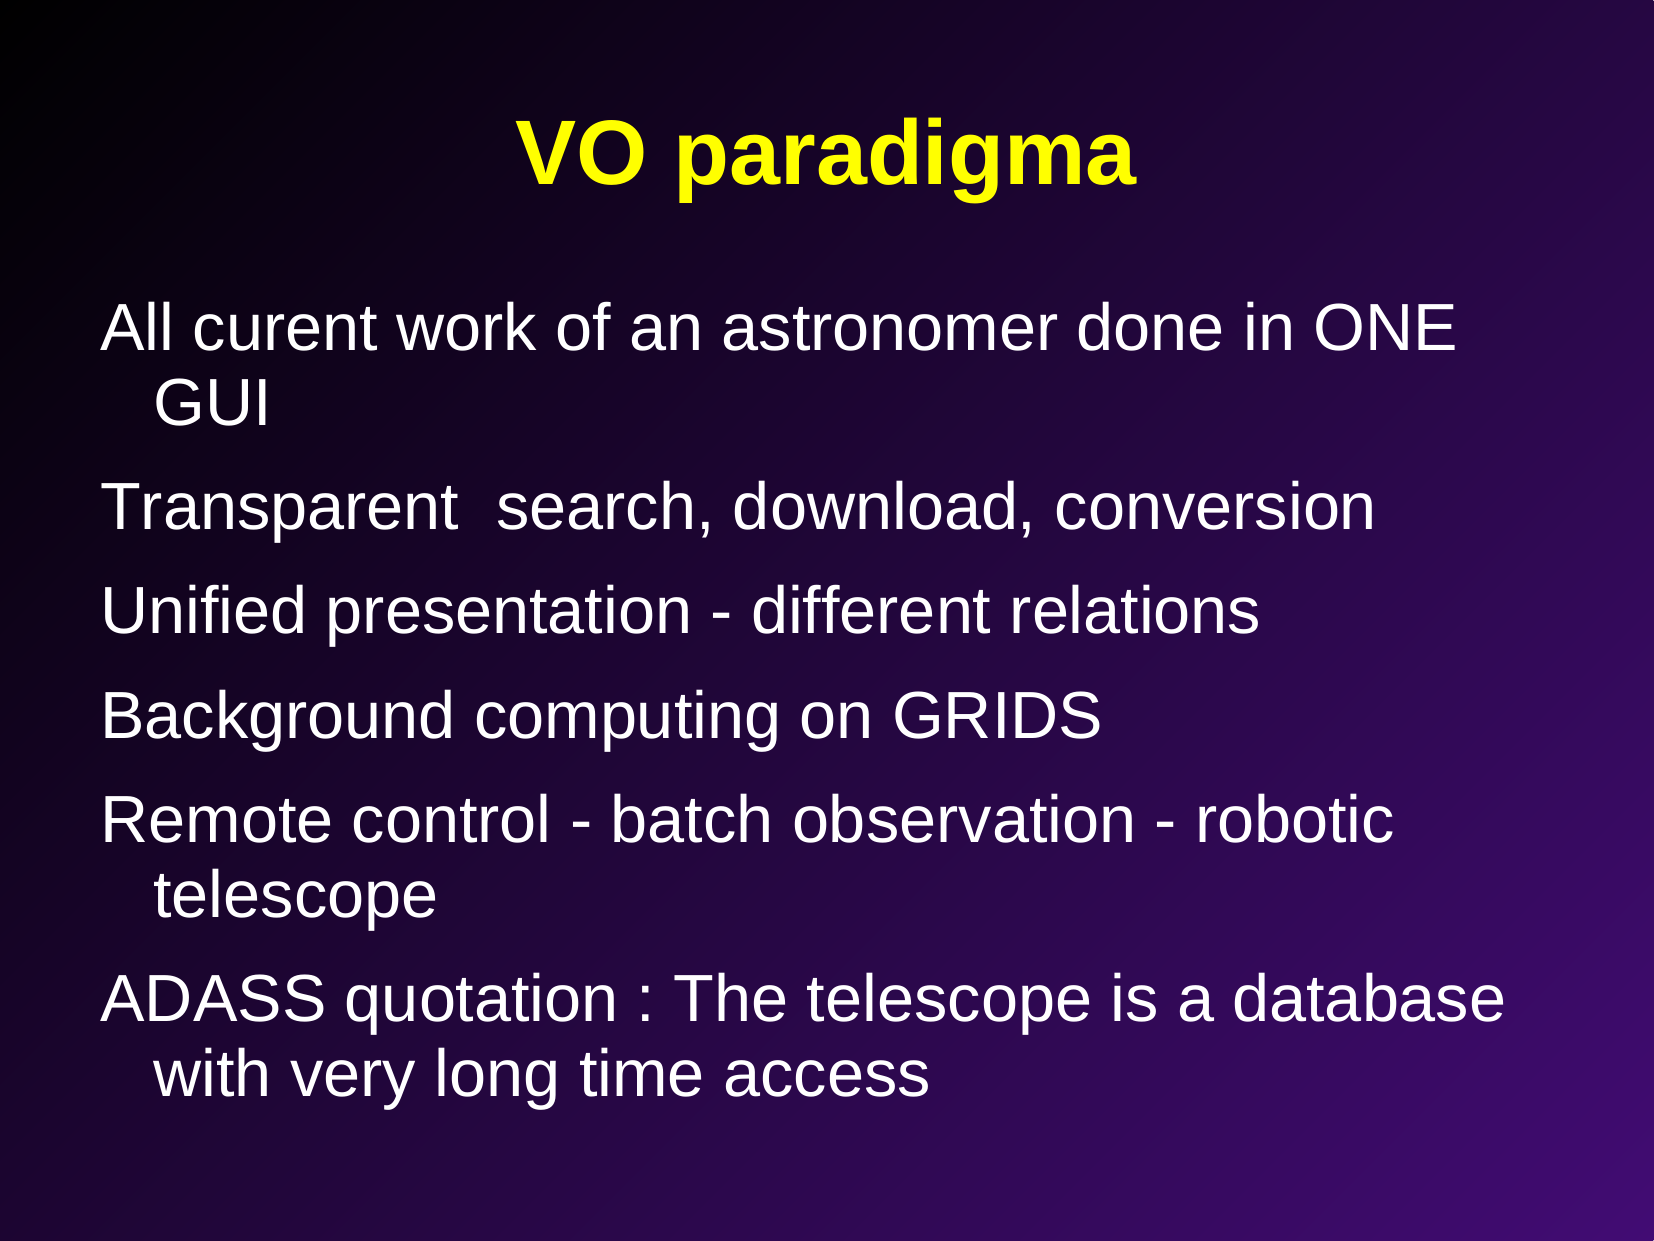

# VO paradigma
All curent work of an astronomer done in ONE GUI
Transparent search, download, conversion
Unified presentation - different relations
Background computing on GRIDS
Remote control - batch observation - robotic telescope
ADASS quotation : The telescope is a database with very long time access